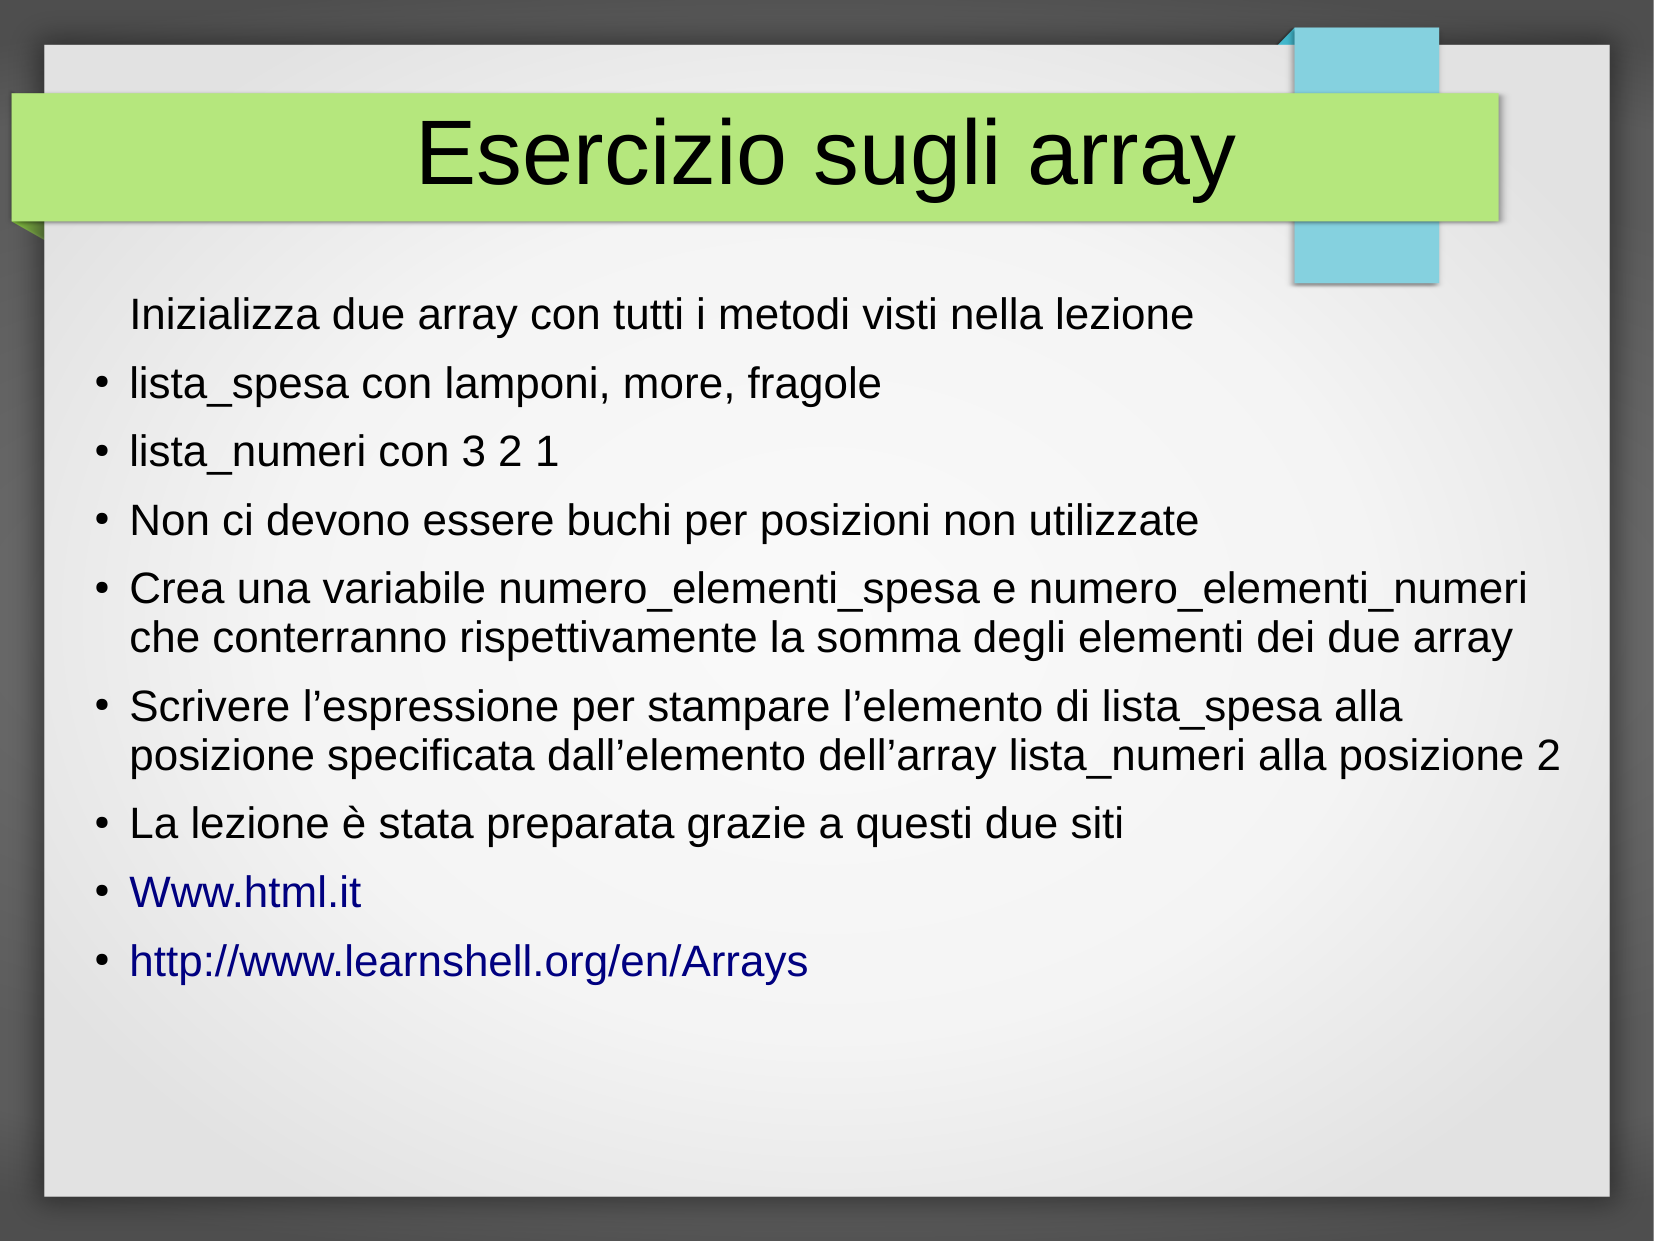

# Esercizio sugli array
Inizializza due array con tutti i metodi visti nella lezione
lista_spesa con lamponi, more, fragole
lista_numeri con 3 2 1
Non ci devono essere buchi per posizioni non utilizzate
Crea una variabile numero_elementi_spesa e numero_elementi_numeri che conterranno rispettivamente la somma degli elementi dei due array
Scrivere l’espressione per stampare l’elemento di lista_spesa alla posizione specificata dall’elemento dell’array lista_numeri alla posizione 2
La lezione è stata preparata grazie a questi due siti
Www.html.it
http://www.learnshell.org/en/Arrays